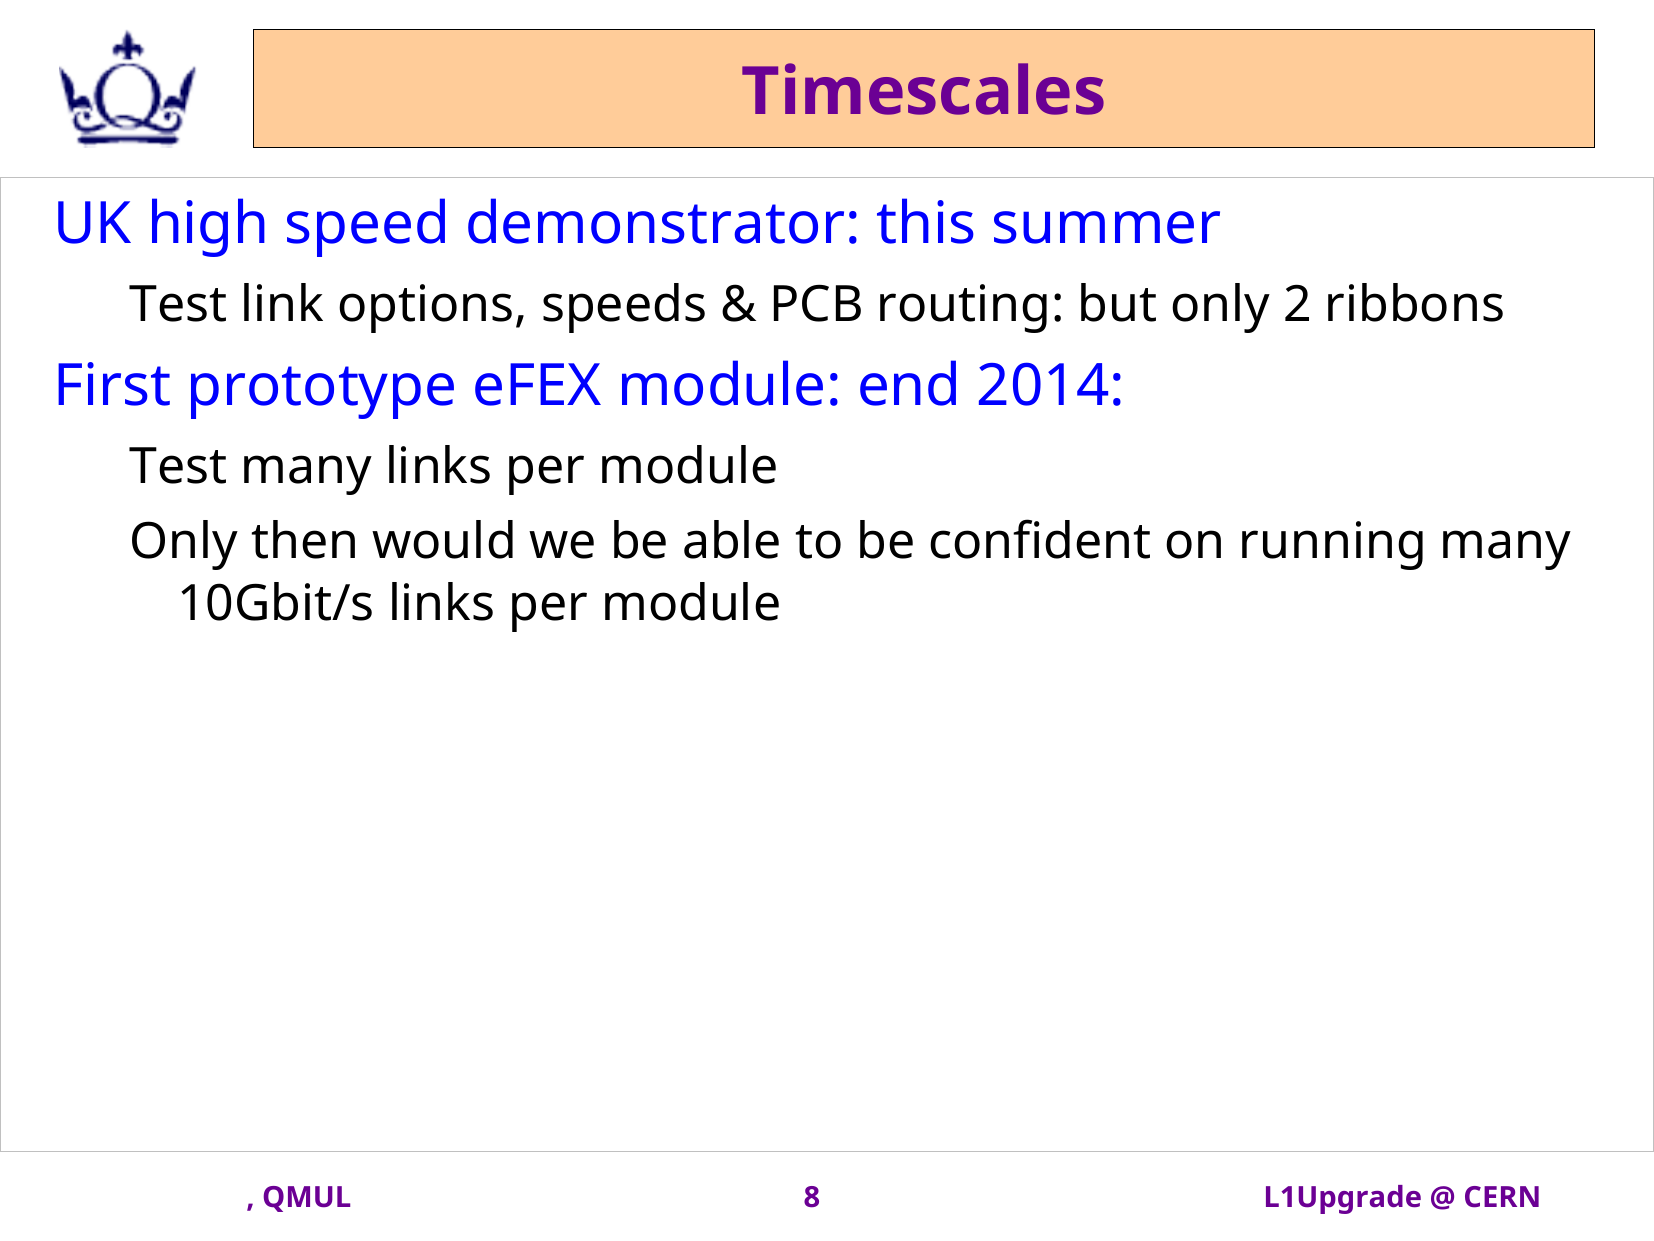

# Timescales
UK high speed demonstrator: this summer
Test link options, speeds & PCB routing: but only 2 ribbons
First prototype eFEX module: end 2014:
Test many links per module
Only then would we be able to be confident on running many 10Gbit/s links per module